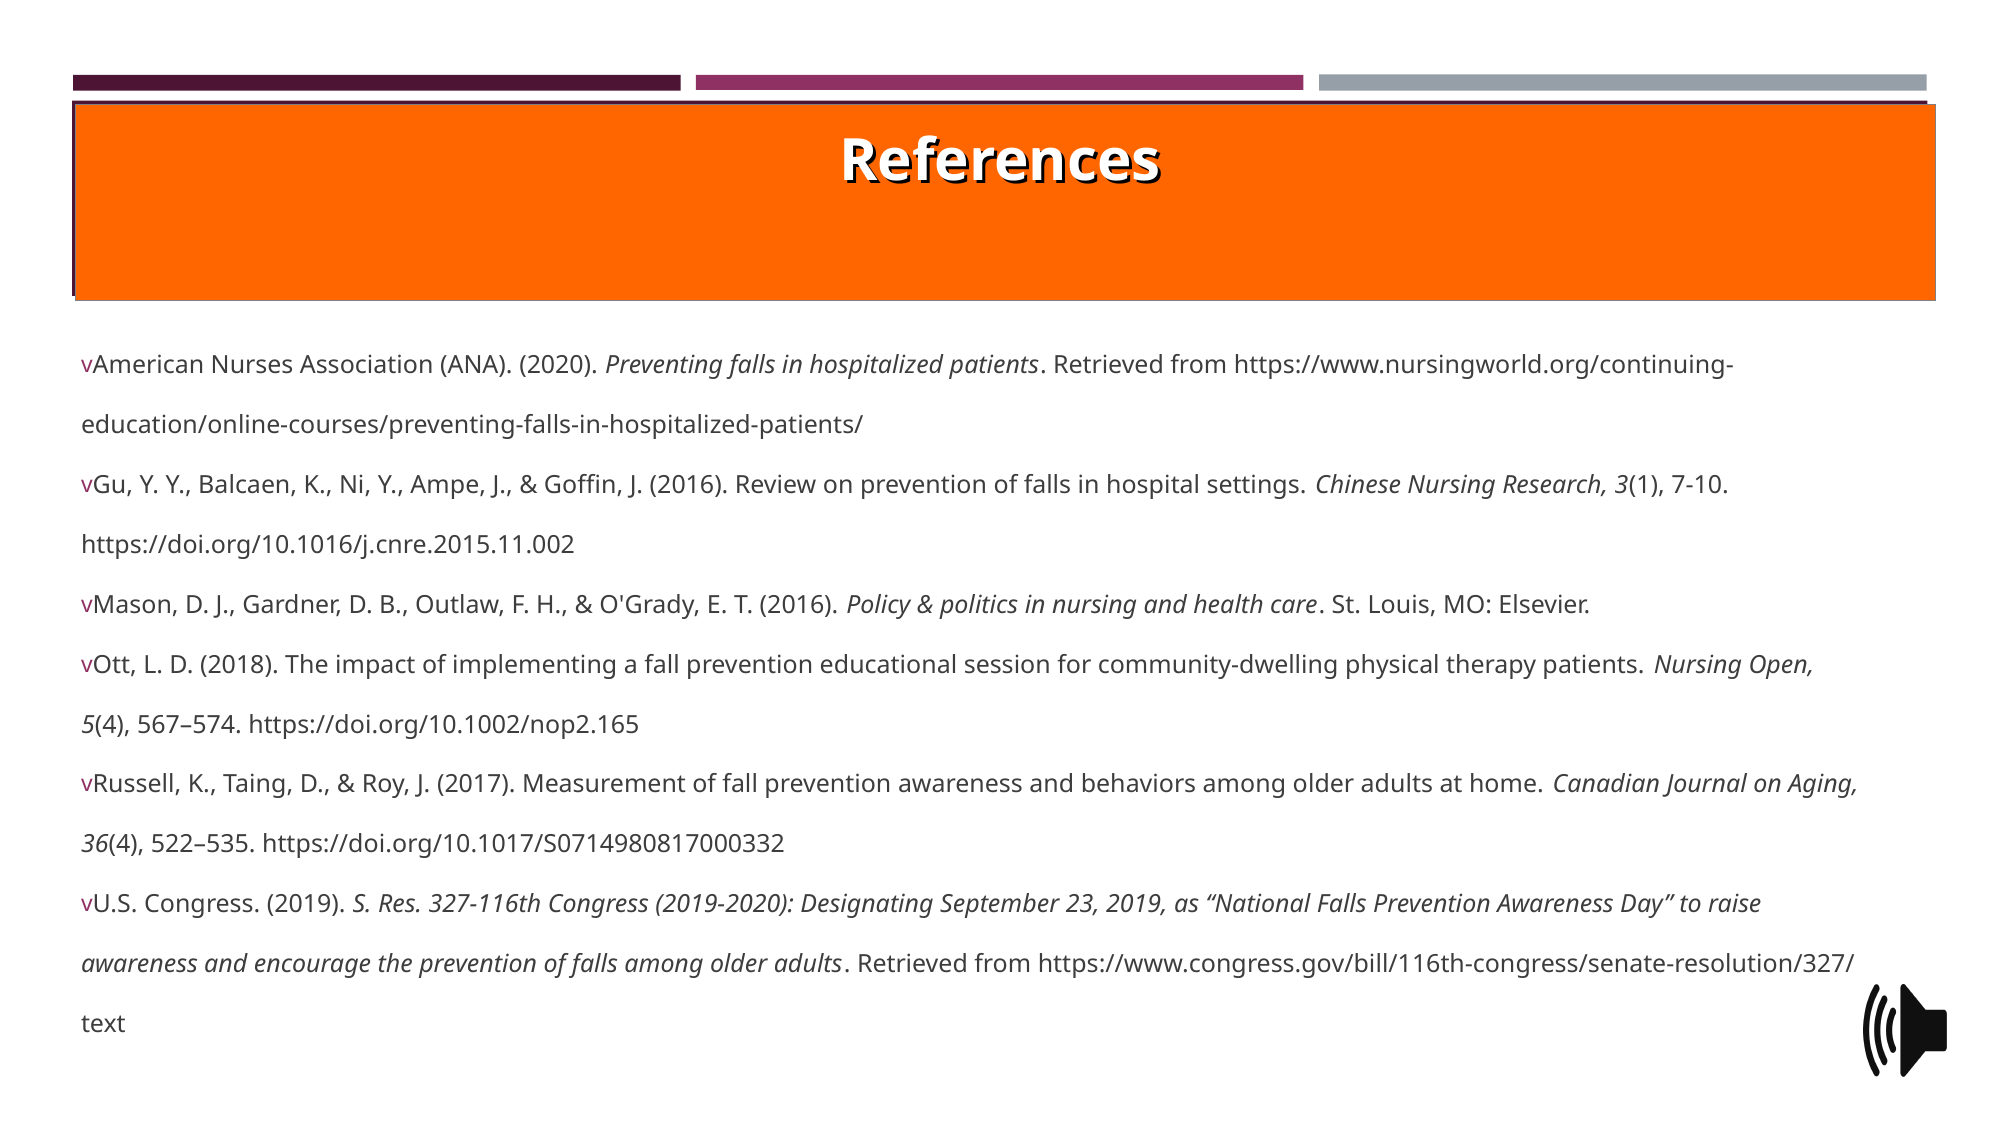

# References
American Nurses Association (ANA). (2020). Preventing falls in hospitalized patients. Retrieved from https://www.nursingworld.org/continuing-education/online-courses/preventing-falls-in-hospitalized-patients/
Gu, Y. Y., Balcaen, K., Ni, Y., Ampe, J., & Goffin, J. (2016). Review on prevention of falls in hospital settings. Chinese Nursing Research, 3(1), 7-10. https://doi.org/10.1016/j.cnre.2015.11.002
Mason, D. J., Gardner, D. B., Outlaw, F. H., & O'Grady, E. T. (2016). Policy & politics in nursing and health care. St. Louis, MO: Elsevier.
Ott, L. D. (2018). The impact of implementing a fall prevention educational session for community-dwelling physical therapy patients. Nursing Open, 5(4), 567–574. https://doi.org/10.1002/nop2.165
Russell, K., Taing, D., & Roy, J. (2017). Measurement of fall prevention awareness and behaviors among older adults at home. Canadian Journal on Aging, 36(4), 522–535. https://doi.org/10.1017/S0714980817000332
U.S. Congress. (2019). S. Res. 327-116th Congress (2019-2020): Designating September 23, 2019, as “National Falls Prevention Awareness Day” to raise awareness and encourage the prevention of falls among older adults. Retrieved from https://www.congress.gov/bill/116th-congress/senate-resolution/327/text